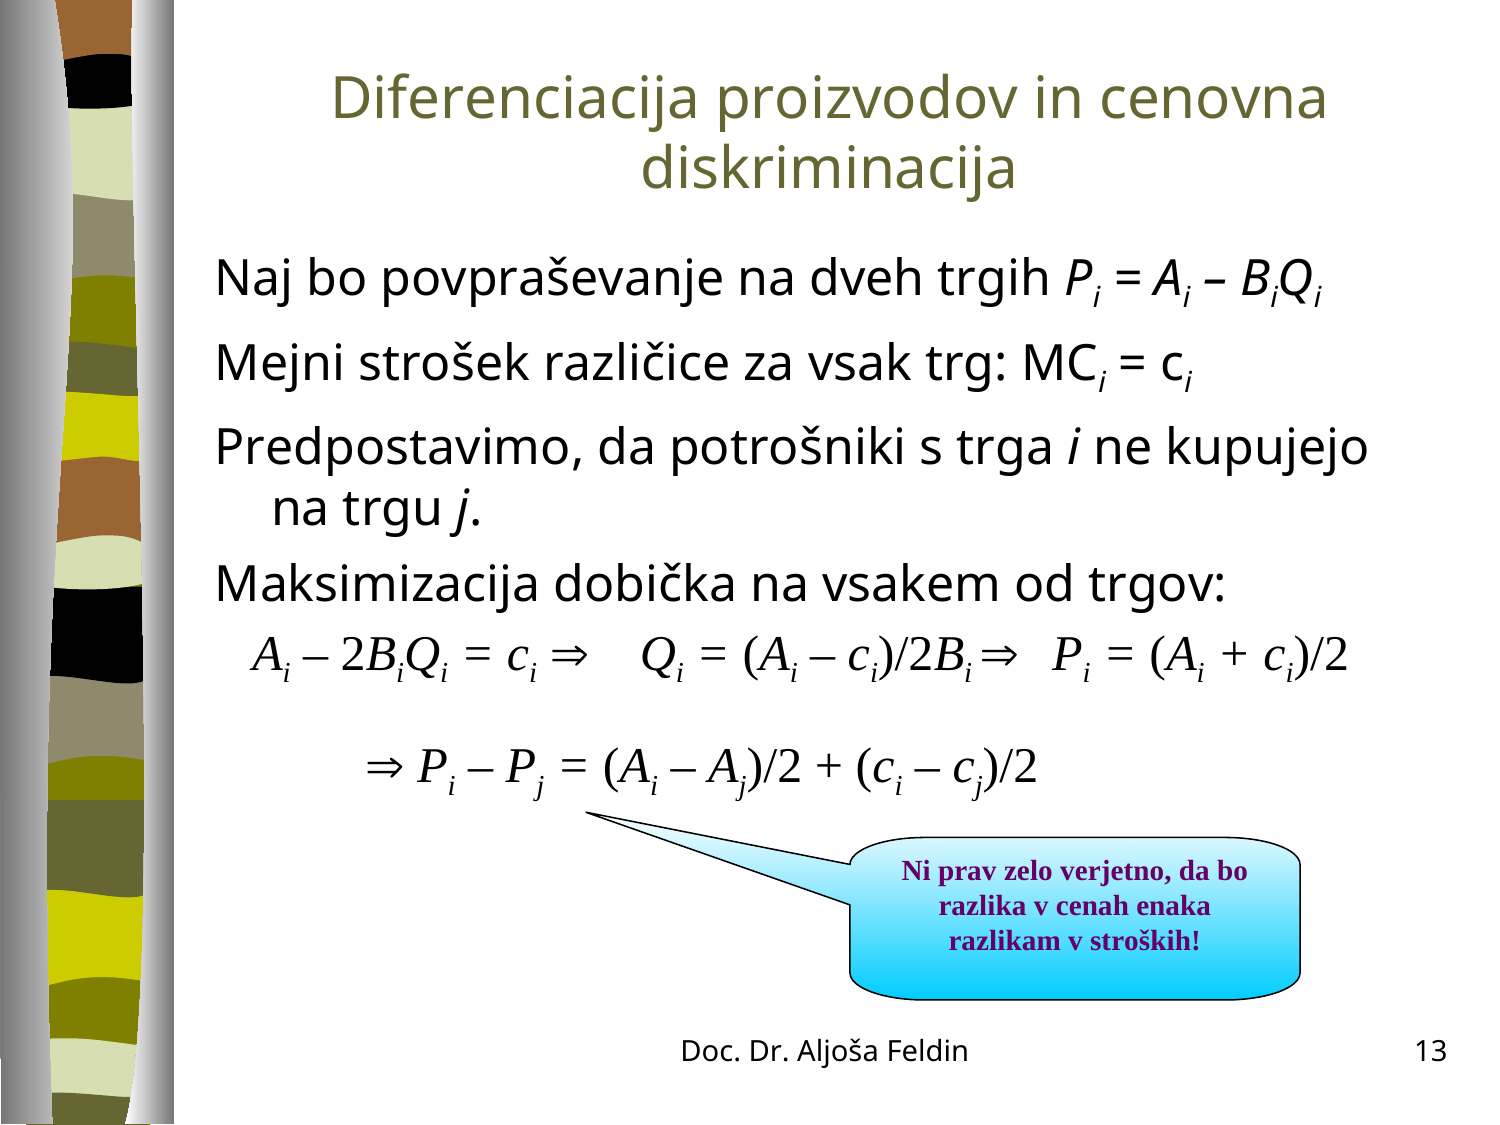

# Diferenciacija proizvodov in cenovna diskriminacija
Naj bo povpraševanje na dveh trgih Pi = Ai – BiQi
Mejni strošek različice za vsak trg: MCi = ci
Predpostavimo, da potrošniki s trga i ne kupujejo na trgu j.
Maksimizacija dobička na vsakem od trgov:
Ai – 2BiQi = ci 
Qi = (Ai – ci)/2Bi 
Pi = (Ai + ci)/2
 Pi – Pj = (Ai – Aj)/2 + (ci – cj)/2
Ni prav zelo verjetno, da bo razlika v cenah enaka razlikam v stroških!
Doc. Dr. Aljoša Feldin